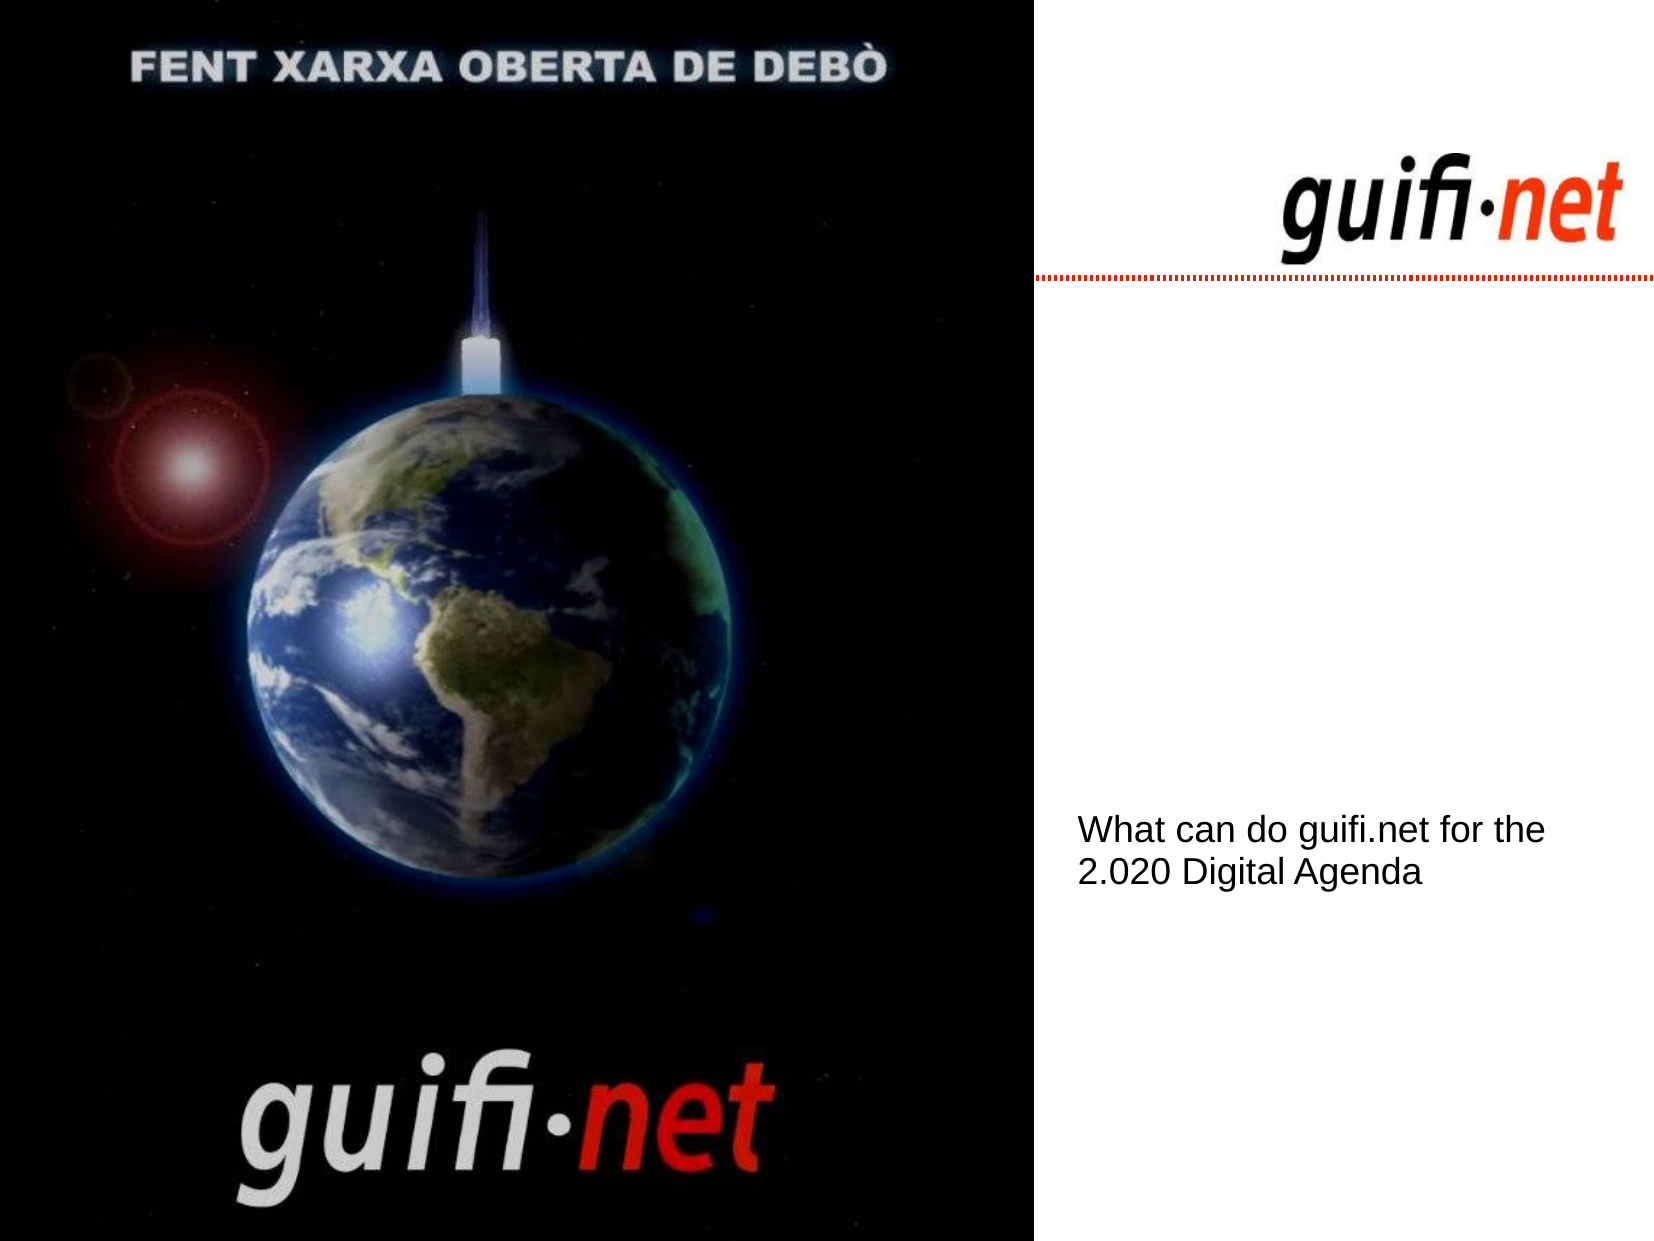

What can do guifi.net for the
2.020 Digital Agenda